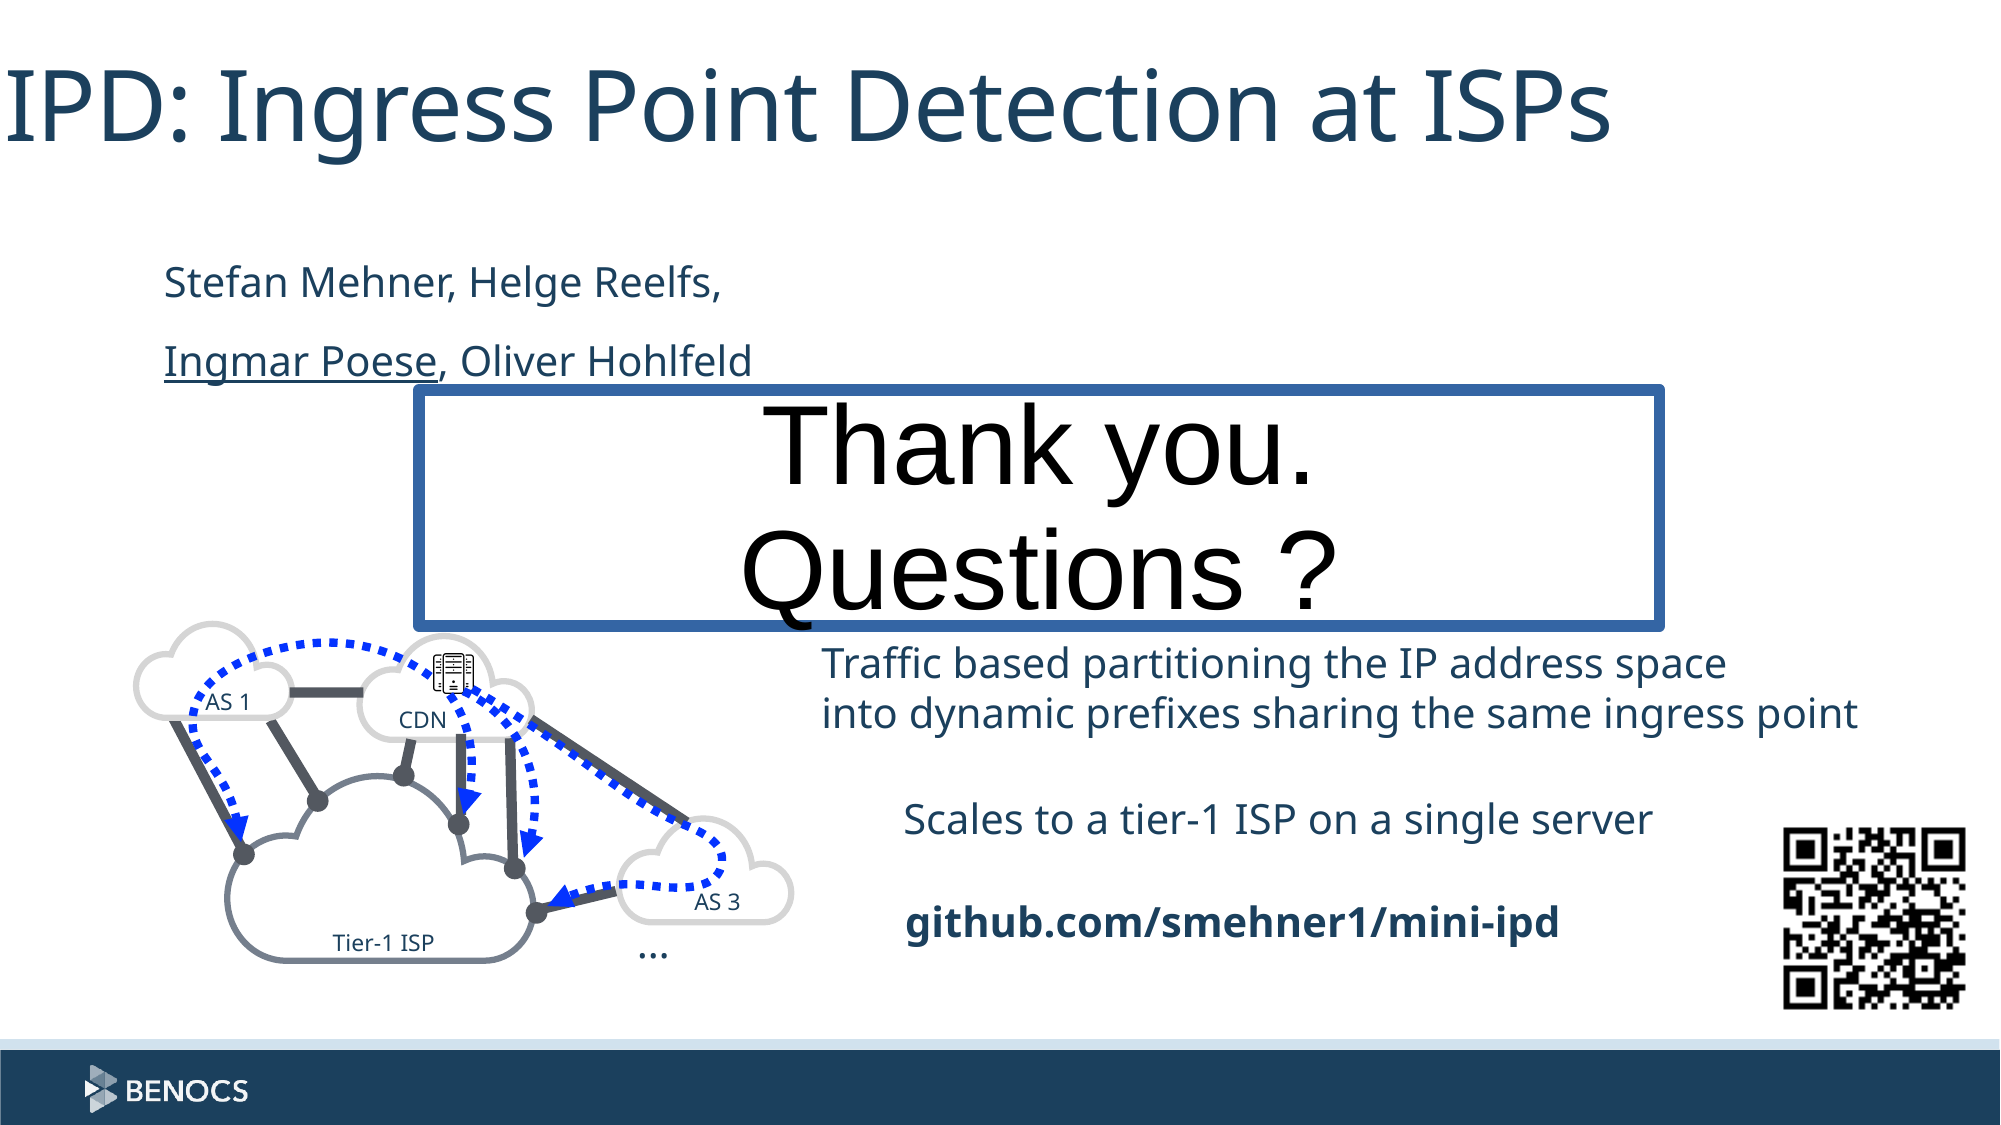

# IPD: Ingress Point Detection at ISPs
Stefan Mehner, Helge Reelfs,
Ingmar Poese, Oliver Hohlfeld
Thank you.
Questions ?
IPD infers traffic ingress points
AS 1
CDN
AS 3
Tier-1 ISP
…
Traffic based partitioning the IP address space
into dynamic prefixes sharing the same ingress point
Scales to a tier-1 ISP on a single server
github.com/smehner1/mini-ipd